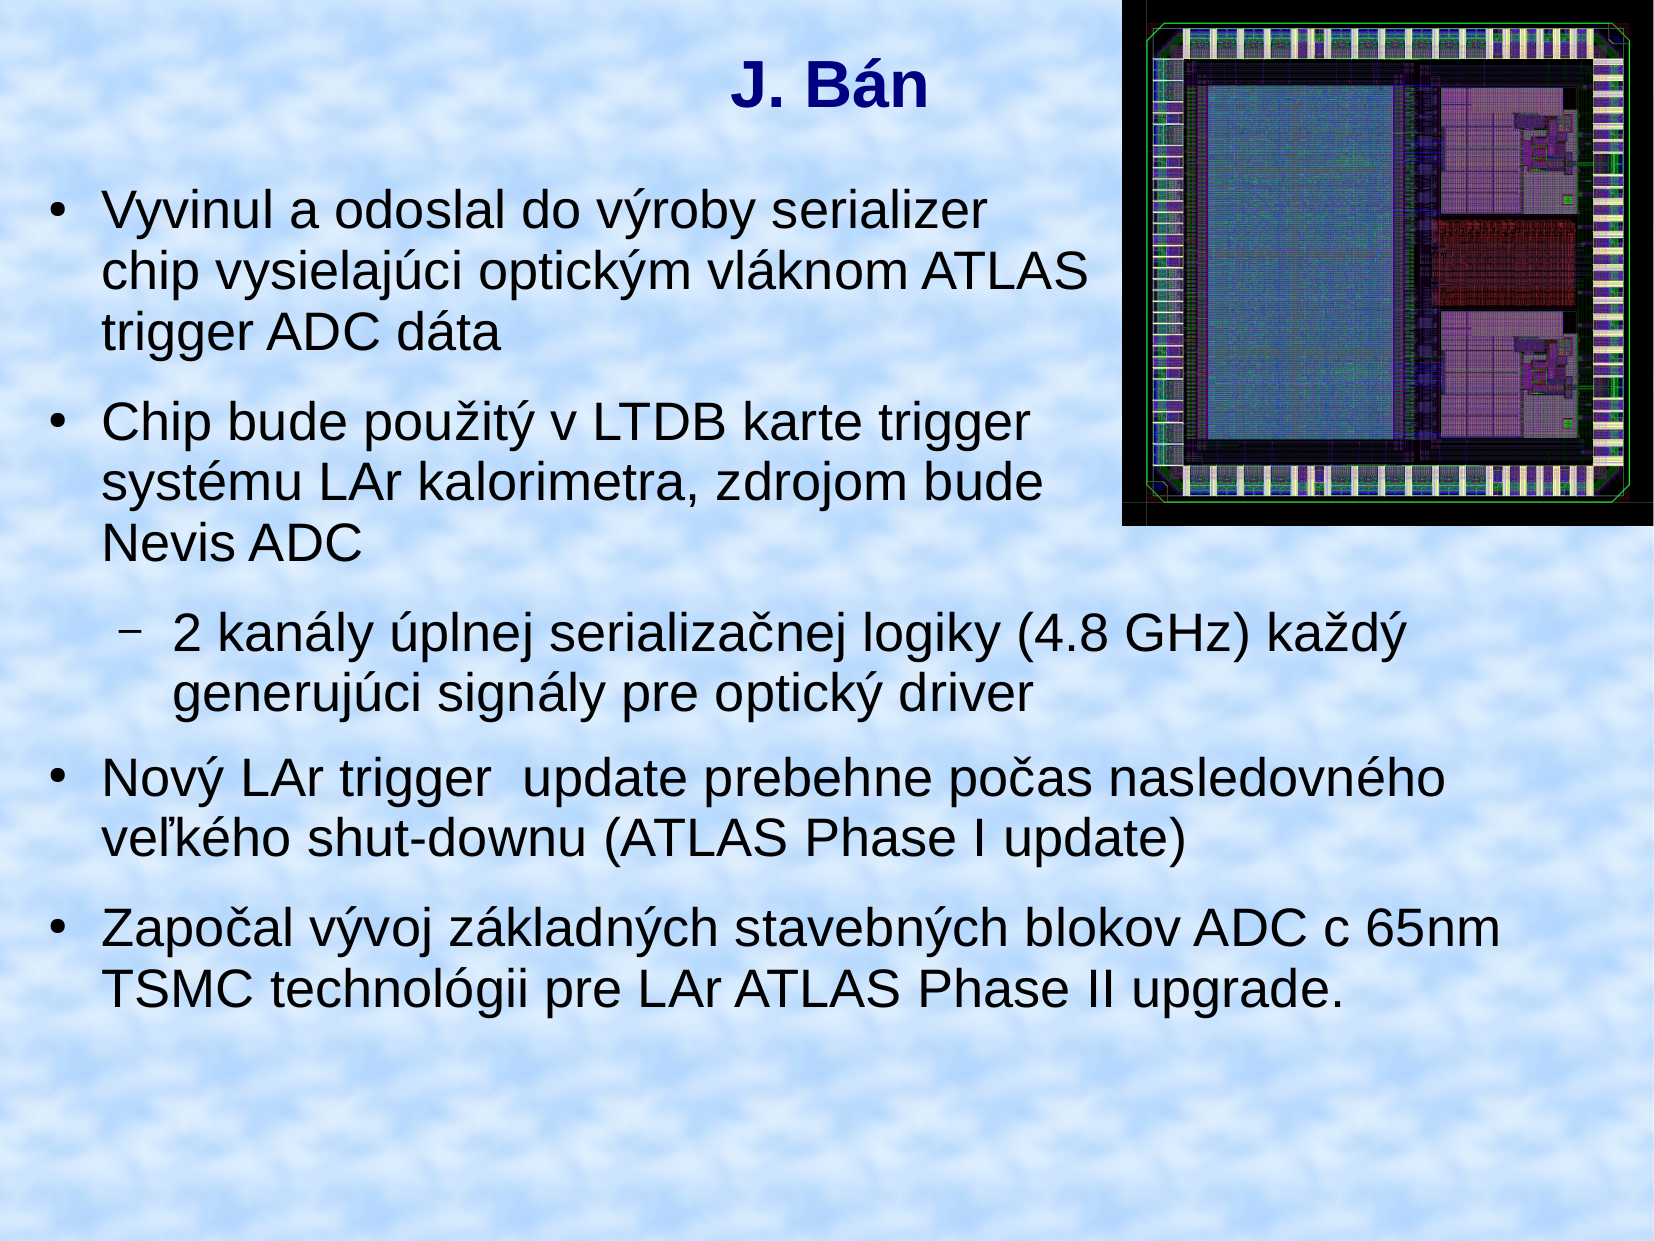

# J. Bán
Vyvinul a odoslal do výroby serializer
chip vysielajúci optickým vláknom ATLAS
trigger ADC dáta
Chip bude použitý v LTDB karte trigger
systému LAr kalorimetra, zdrojom bude
Nevis ADC
2 kanály úplnej serializačnej logiky (4.8 GHz) každý generujúci signály pre optický driver
Nový LAr trigger update prebehne počas nasledovného veľkého shut-downu (ATLAS Phase I update)
Započal vývoj základných stavebných blokov ADC c 65nm TSMC technológii pre LAr ATLAS Phase II upgrade.